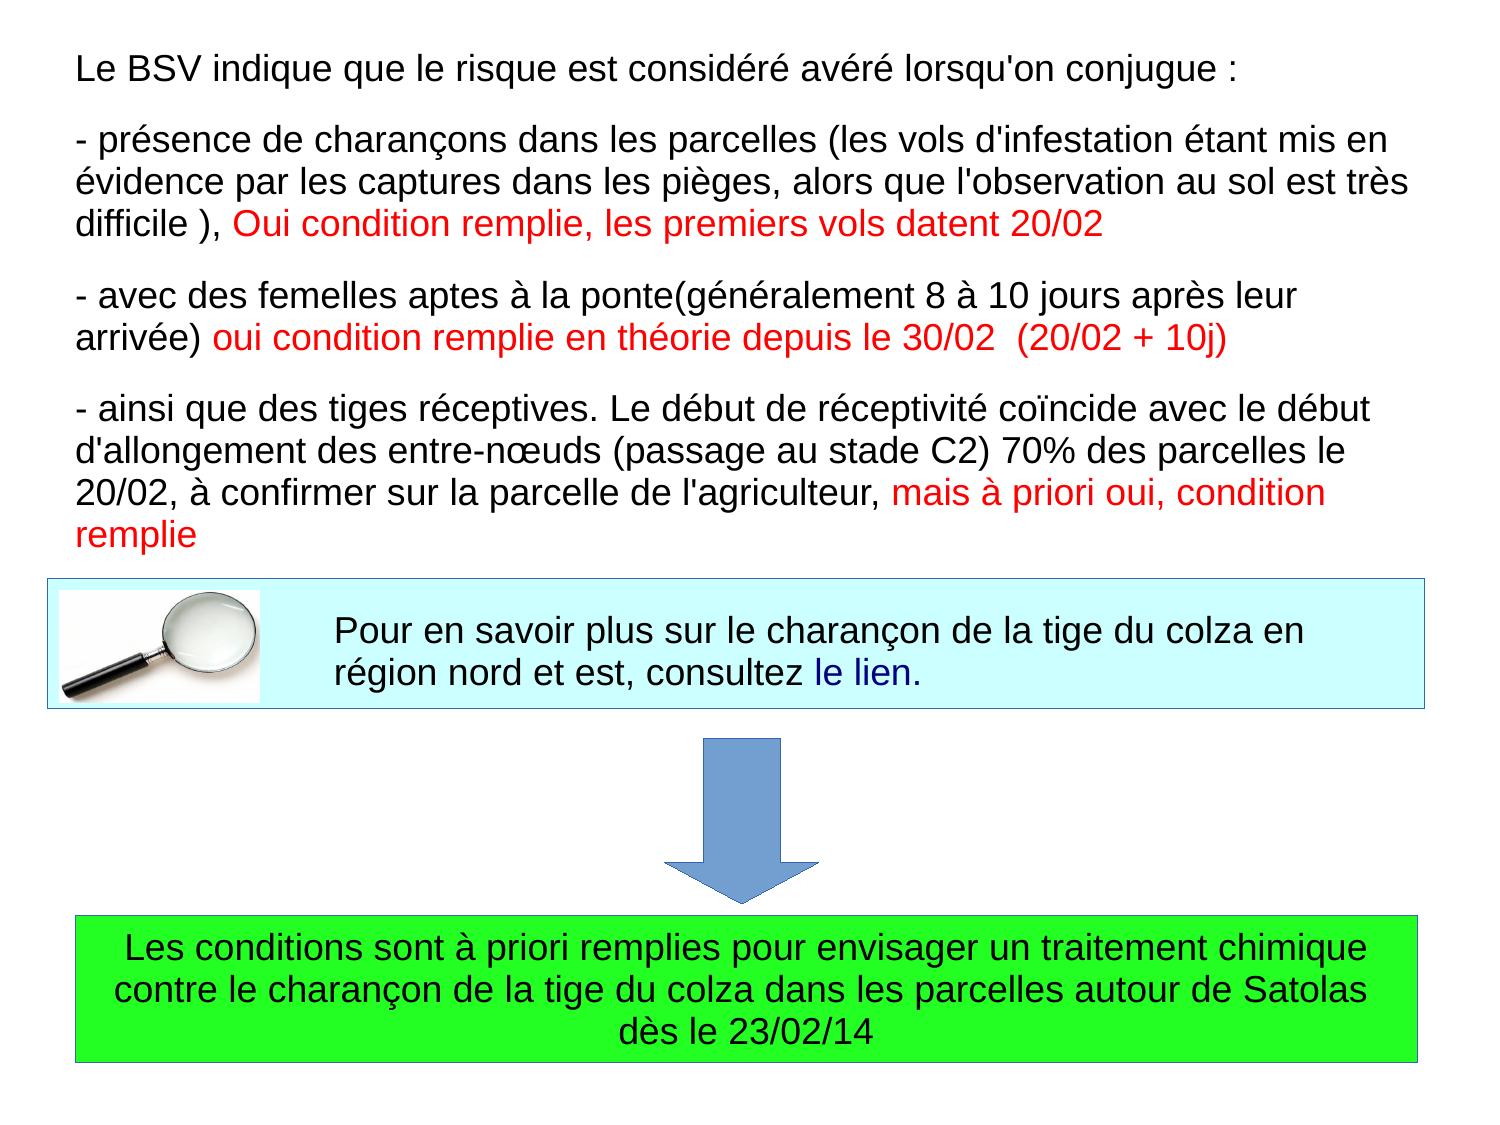

# Le BSV indique que le risque est considéré avéré lorsqu'on conjugue :
- présence de charançons dans les parcelles (les vols d'infestation étant mis en évidence par les captures dans les pièges, alors que l'observation au sol est très difficile ), Oui condition remplie, les premiers vols datent 20/02
- avec des femelles aptes à la ponte(généralement 8 à 10 jours après leur arrivée) oui condition remplie en théorie depuis le 30/02 (20/02 + 10j)
- ainsi que des tiges réceptives. Le début de réceptivité coïncide avec le début d'allongement des entre-nœuds (passage au stade C2) 70% des parcelles le 20/02, à confirmer sur la parcelle de l'agriculteur, mais à priori oui, condition remplie
Pour en savoir plus sur le charançon de la tige du colza en région nord et est, consultez le lien.
Les conditions sont à priori remplies pour envisager un traitement chimique
contre le charançon de la tige du colza dans les parcelles autour de Satolas
dès le 23/02/14